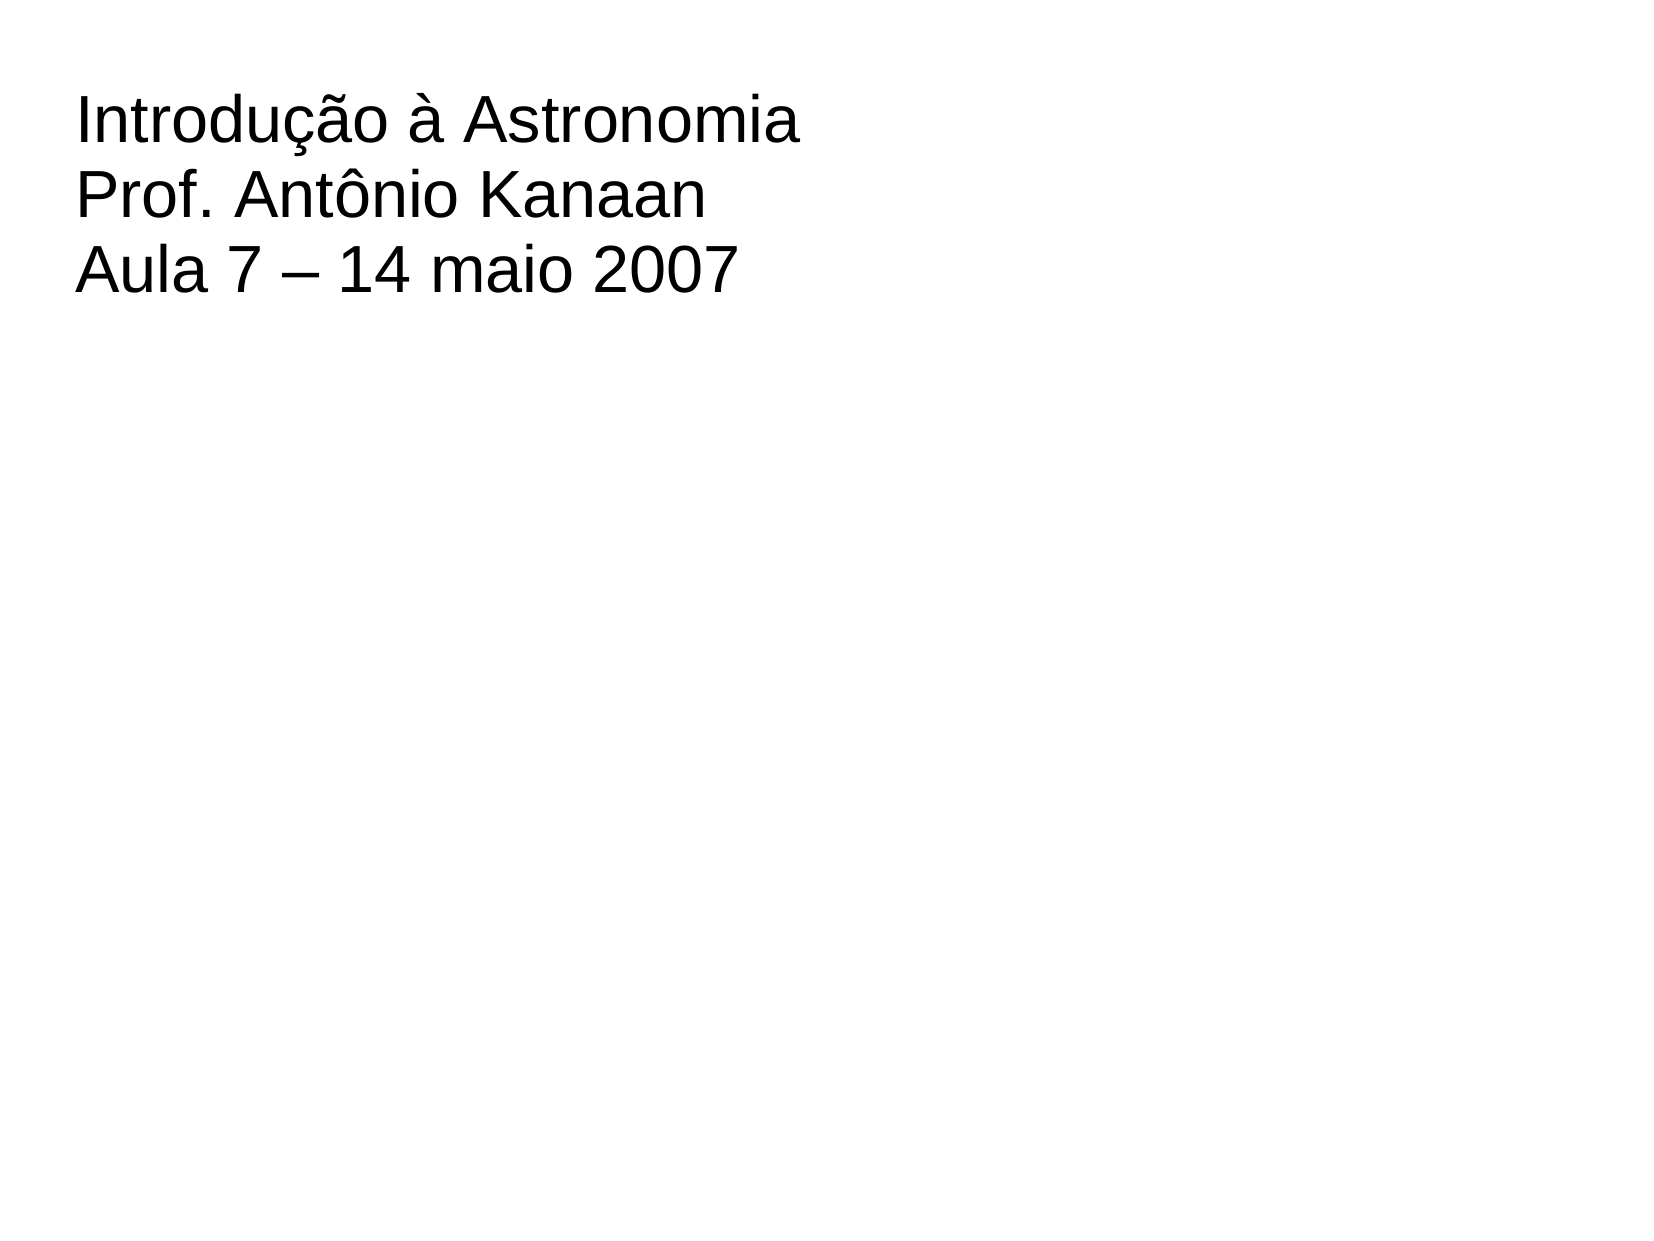

Introdução à Astronomia
Prof. Antônio Kanaan
Aula 7 – 14 maio 2007